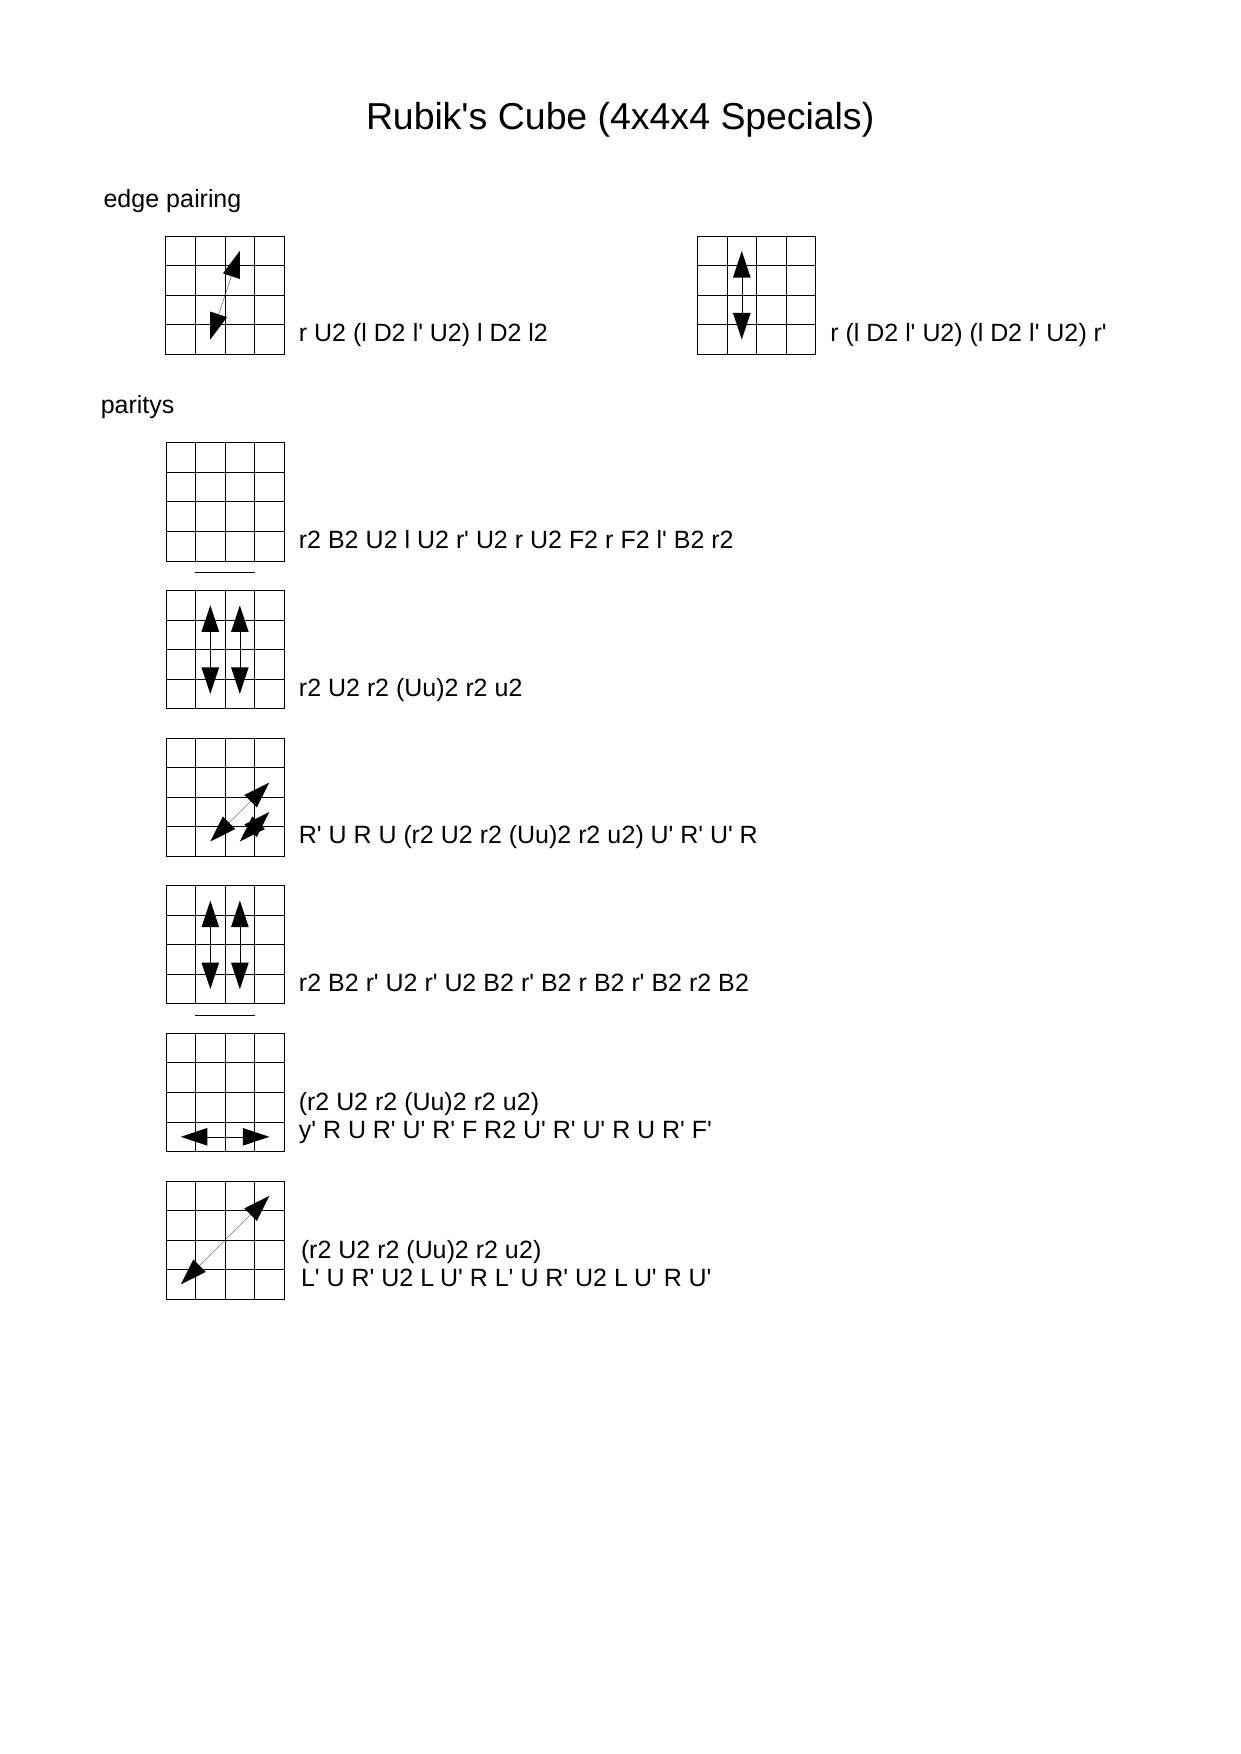

Rubik's Cube (4x4x4 Specials)
edge pairing
r U2 (l D2 l' U2) l D2 l2
r (l D2 l' U2) (l D2 l' U2) r'
paritys
r2 B2 U2 l U2 r' U2 r U2 F2 r F2 l' B2 r2
r2 U2 r2 (Uu)2 r2 u2
R' U R U (r2 U2 r2 (Uu)2 r2 u2) U' R' U' R
r2 B2 r' U2 r' U2 B2 r' B2 r B2 r' B2 r2 B2
(r2 U2 r2 (Uu)2 r2 u2)
y' R U R' U' R' F R2 U' R' U' R U R' F'
(r2 U2 r2 (Uu)2 r2 u2)
L' U R' U2 L U' R L' U R' U2 L U' R U'